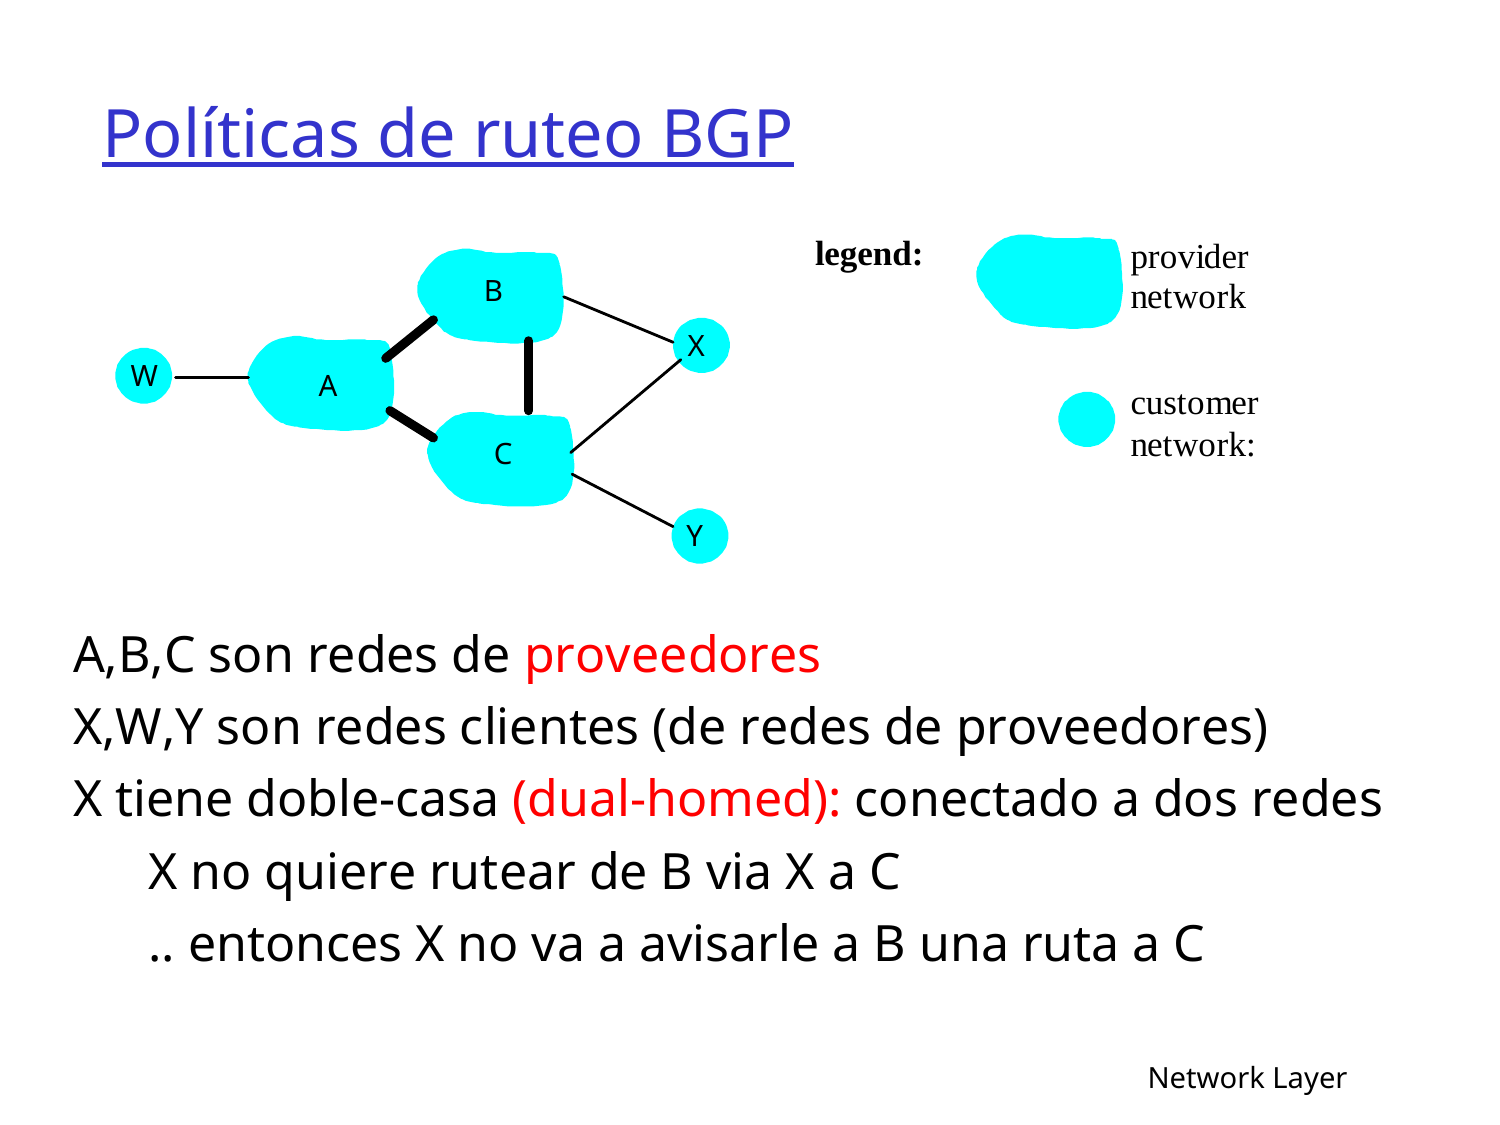

# Políticas de ruteo BGP
A,B,C son redes de proveedores
X,W,Y son redes clientes (de redes de proveedores)
X tiene doble-casa (dual-homed): conectado a dos redes
X no quiere rutear de B via X a C
.. entonces X no va a avisarle a B una ruta a C